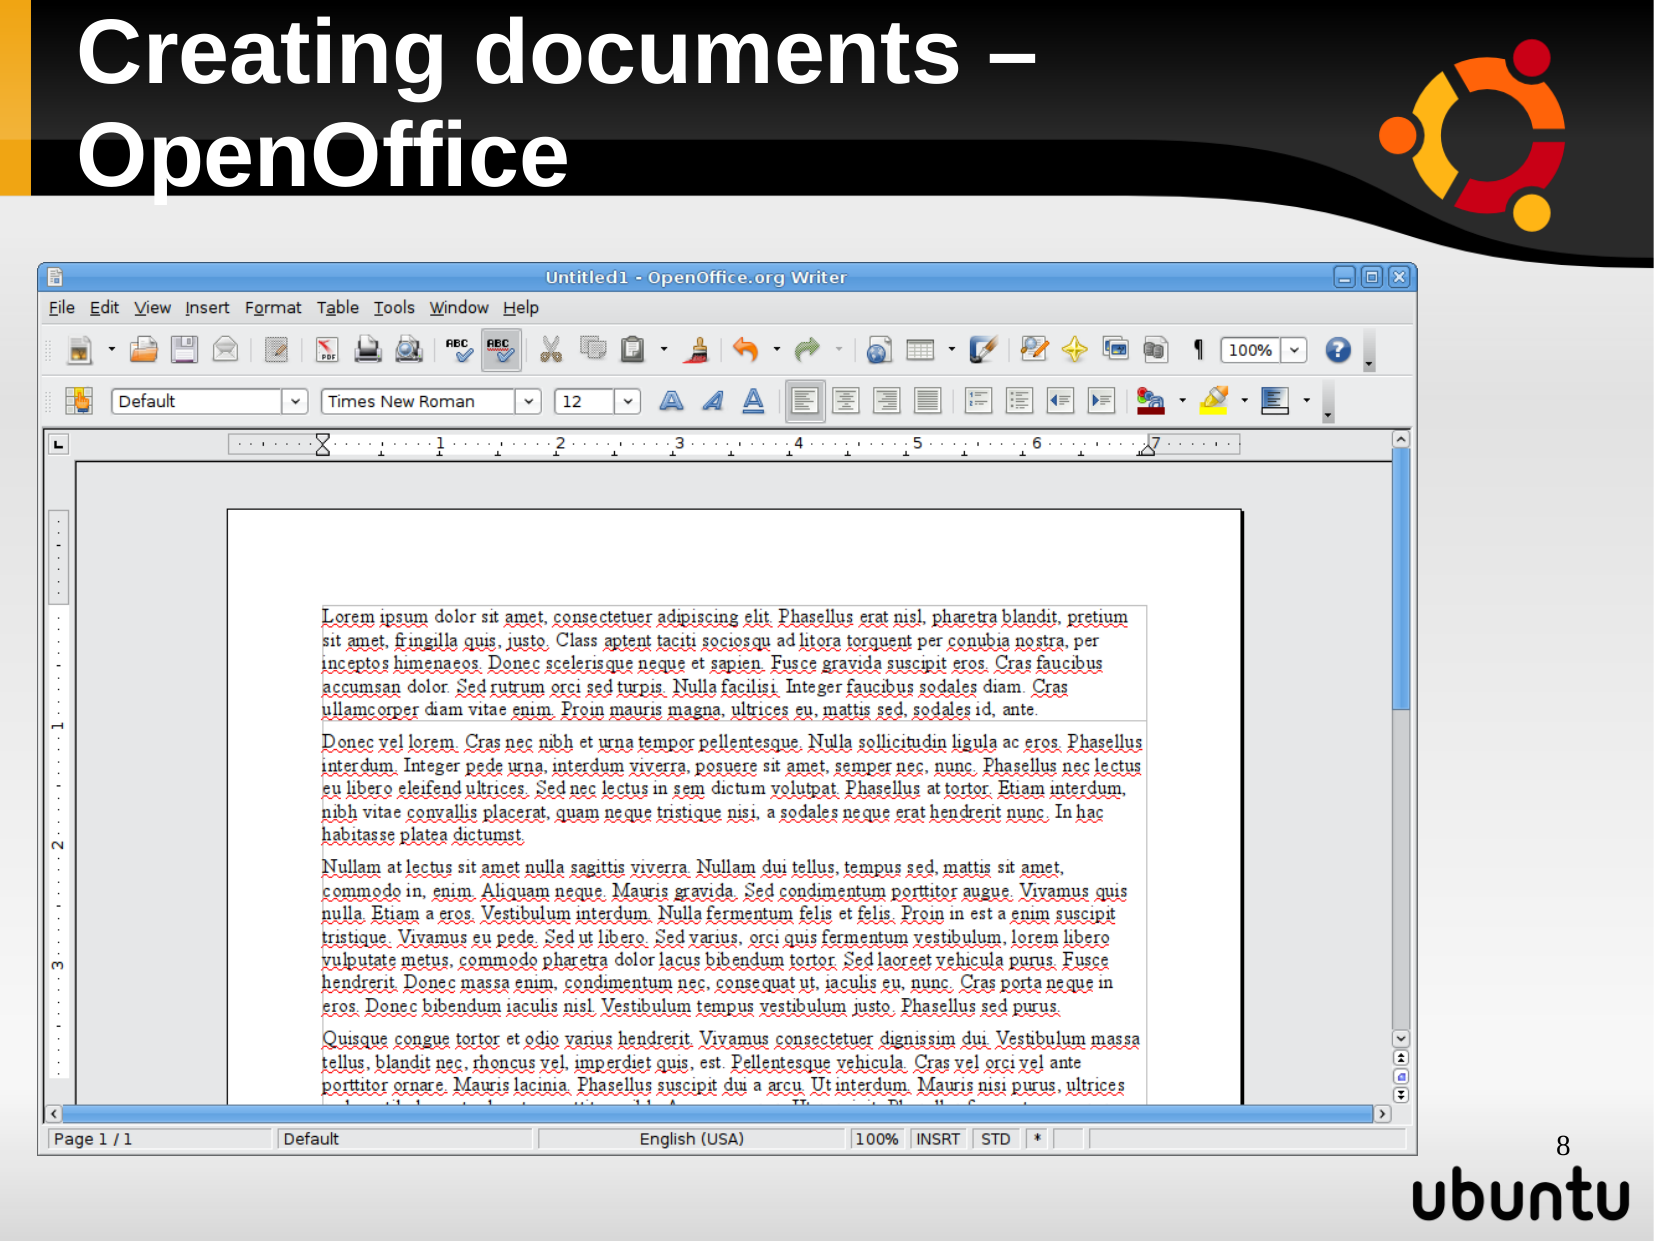

# Creating documents – OpenOffice
2005-12-31
8